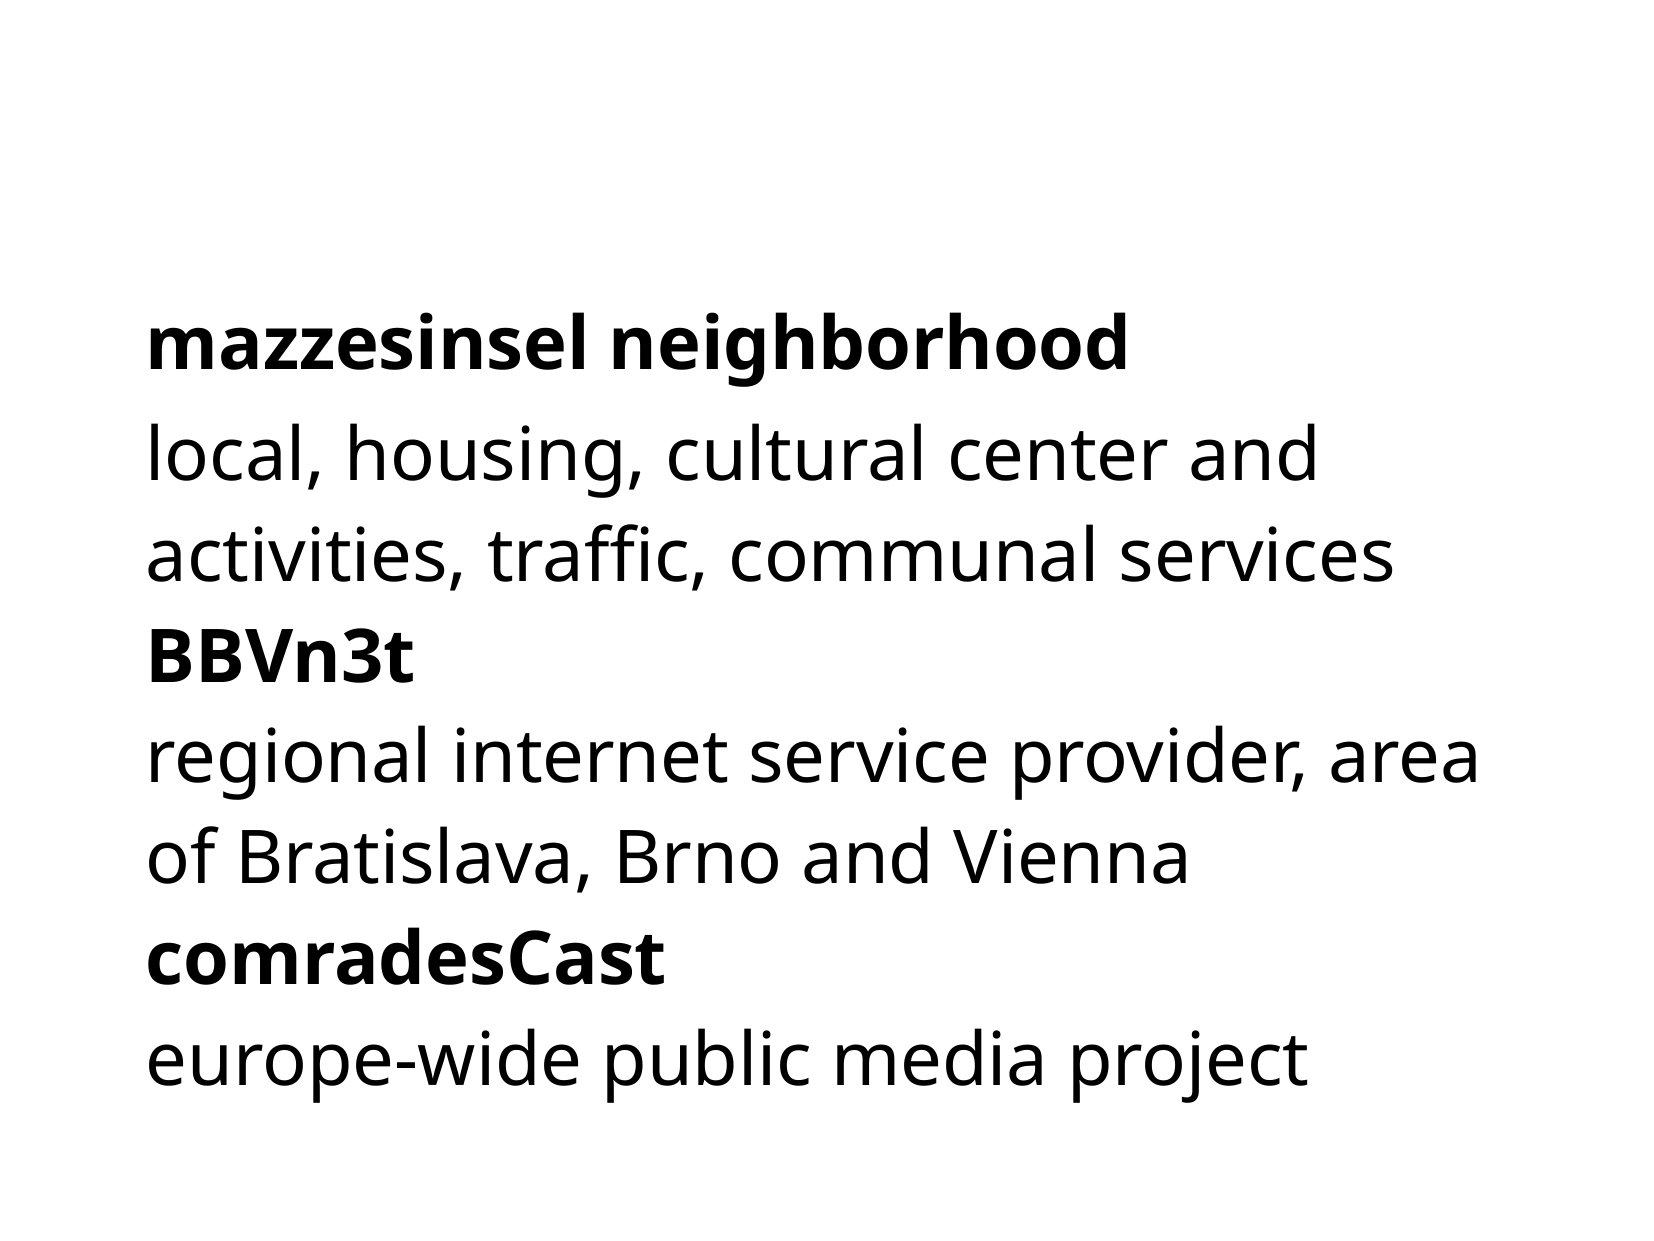

# mazzesinsel neighborhood
local, housing, cultural center and activities, traffic, communal services
BBVn3t
regional internet service provider, area of Bratislava, Brno and Vienna
comradesCast
europe-wide public media project